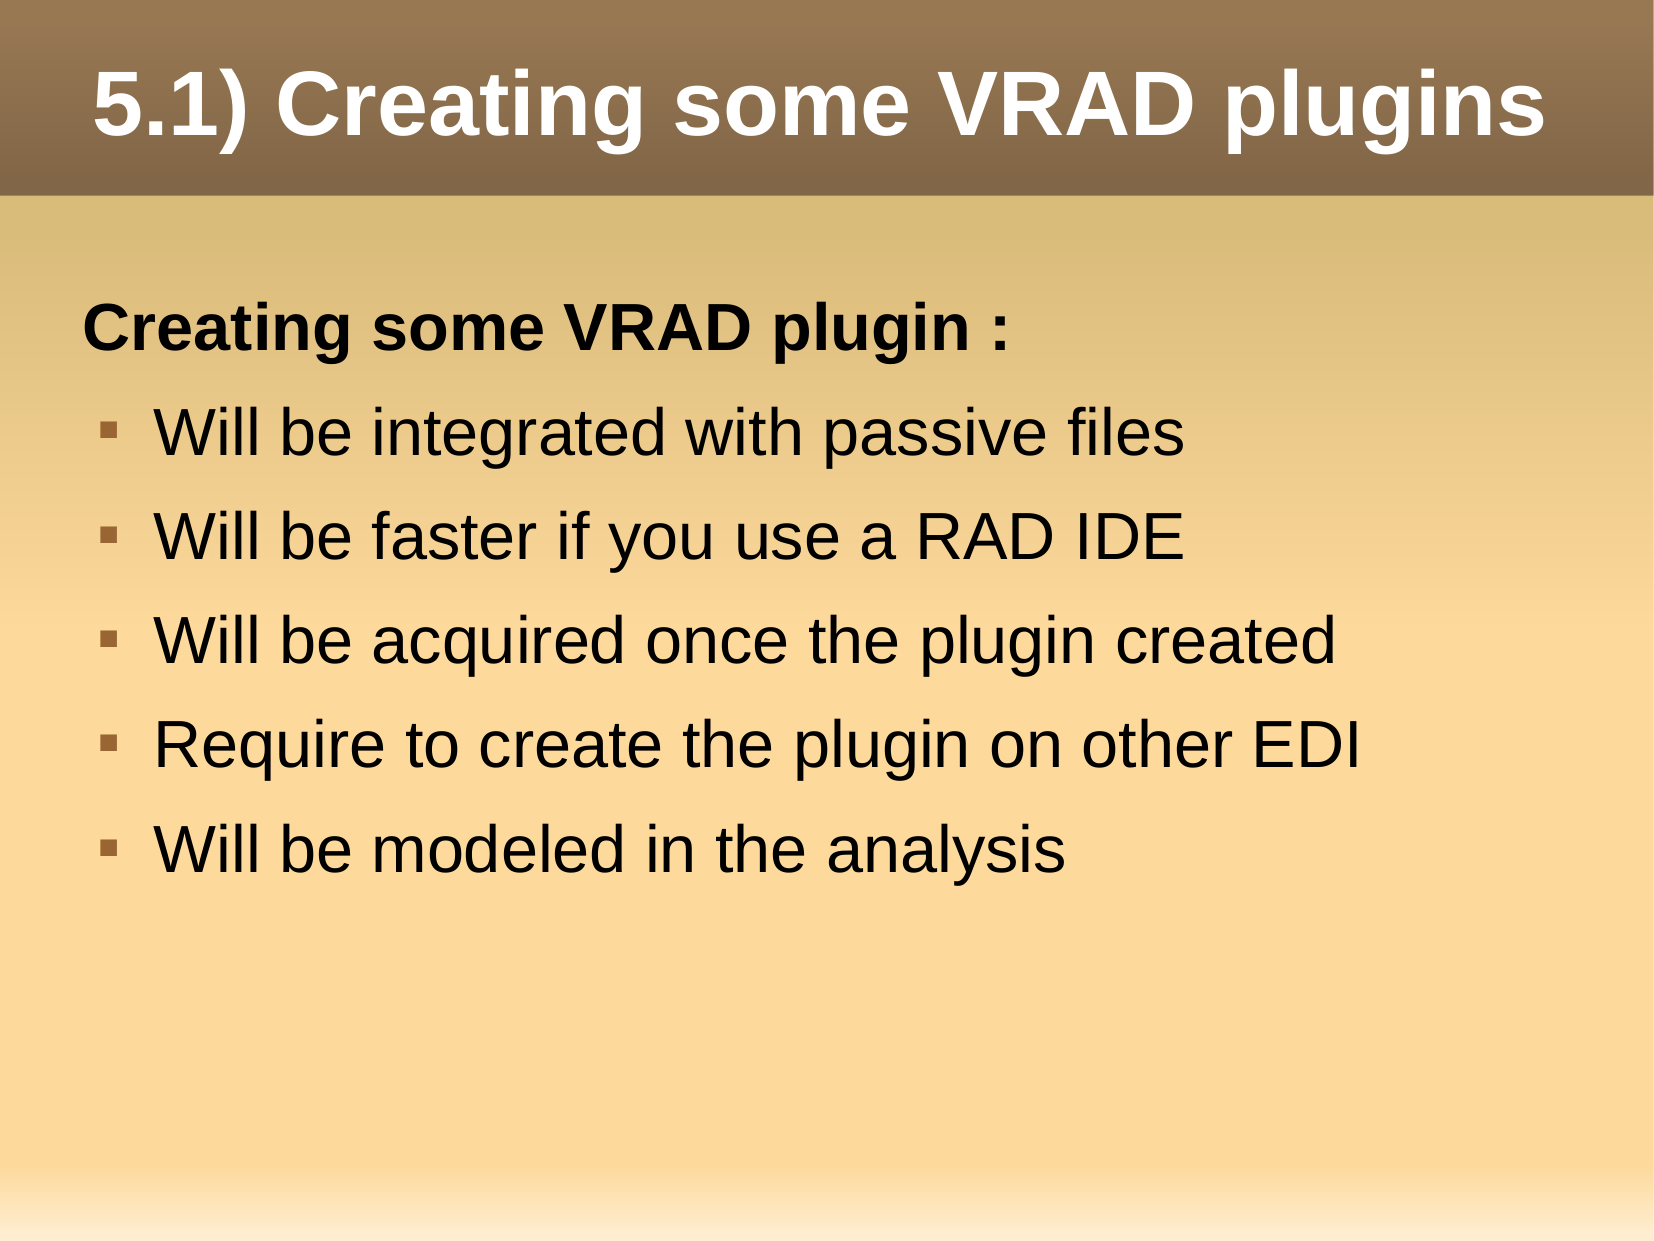

# 5.1) Creating some VRAD plugins
Creating some VRAD plugin :
Will be integrated with passive files
Will be faster if you use a RAD IDE
Will be acquired once the plugin created
Require to create the plugin on other EDI
Will be modeled in the analysis